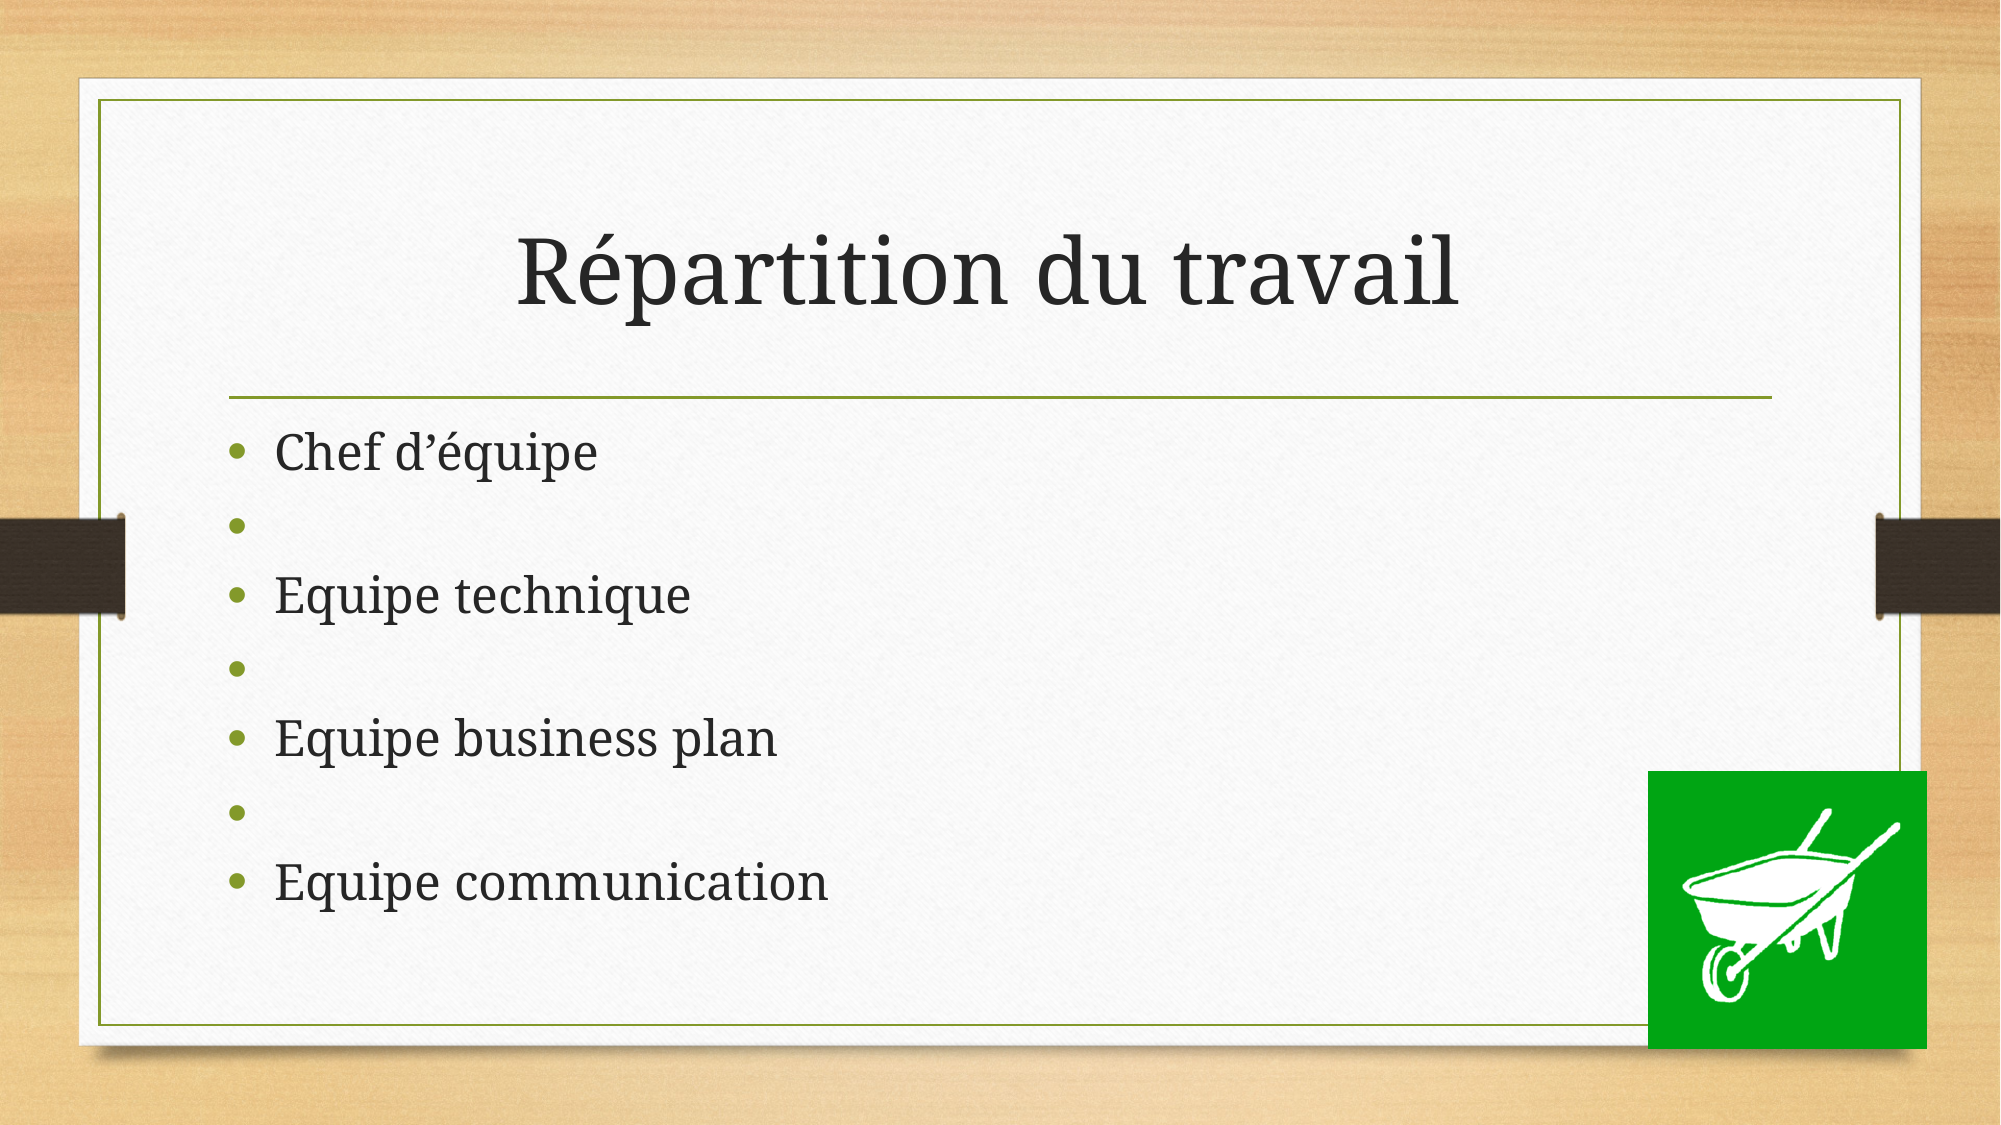

# Répartition du travail
Chef d’équipe
Equipe technique
Equipe business plan
Equipe communication